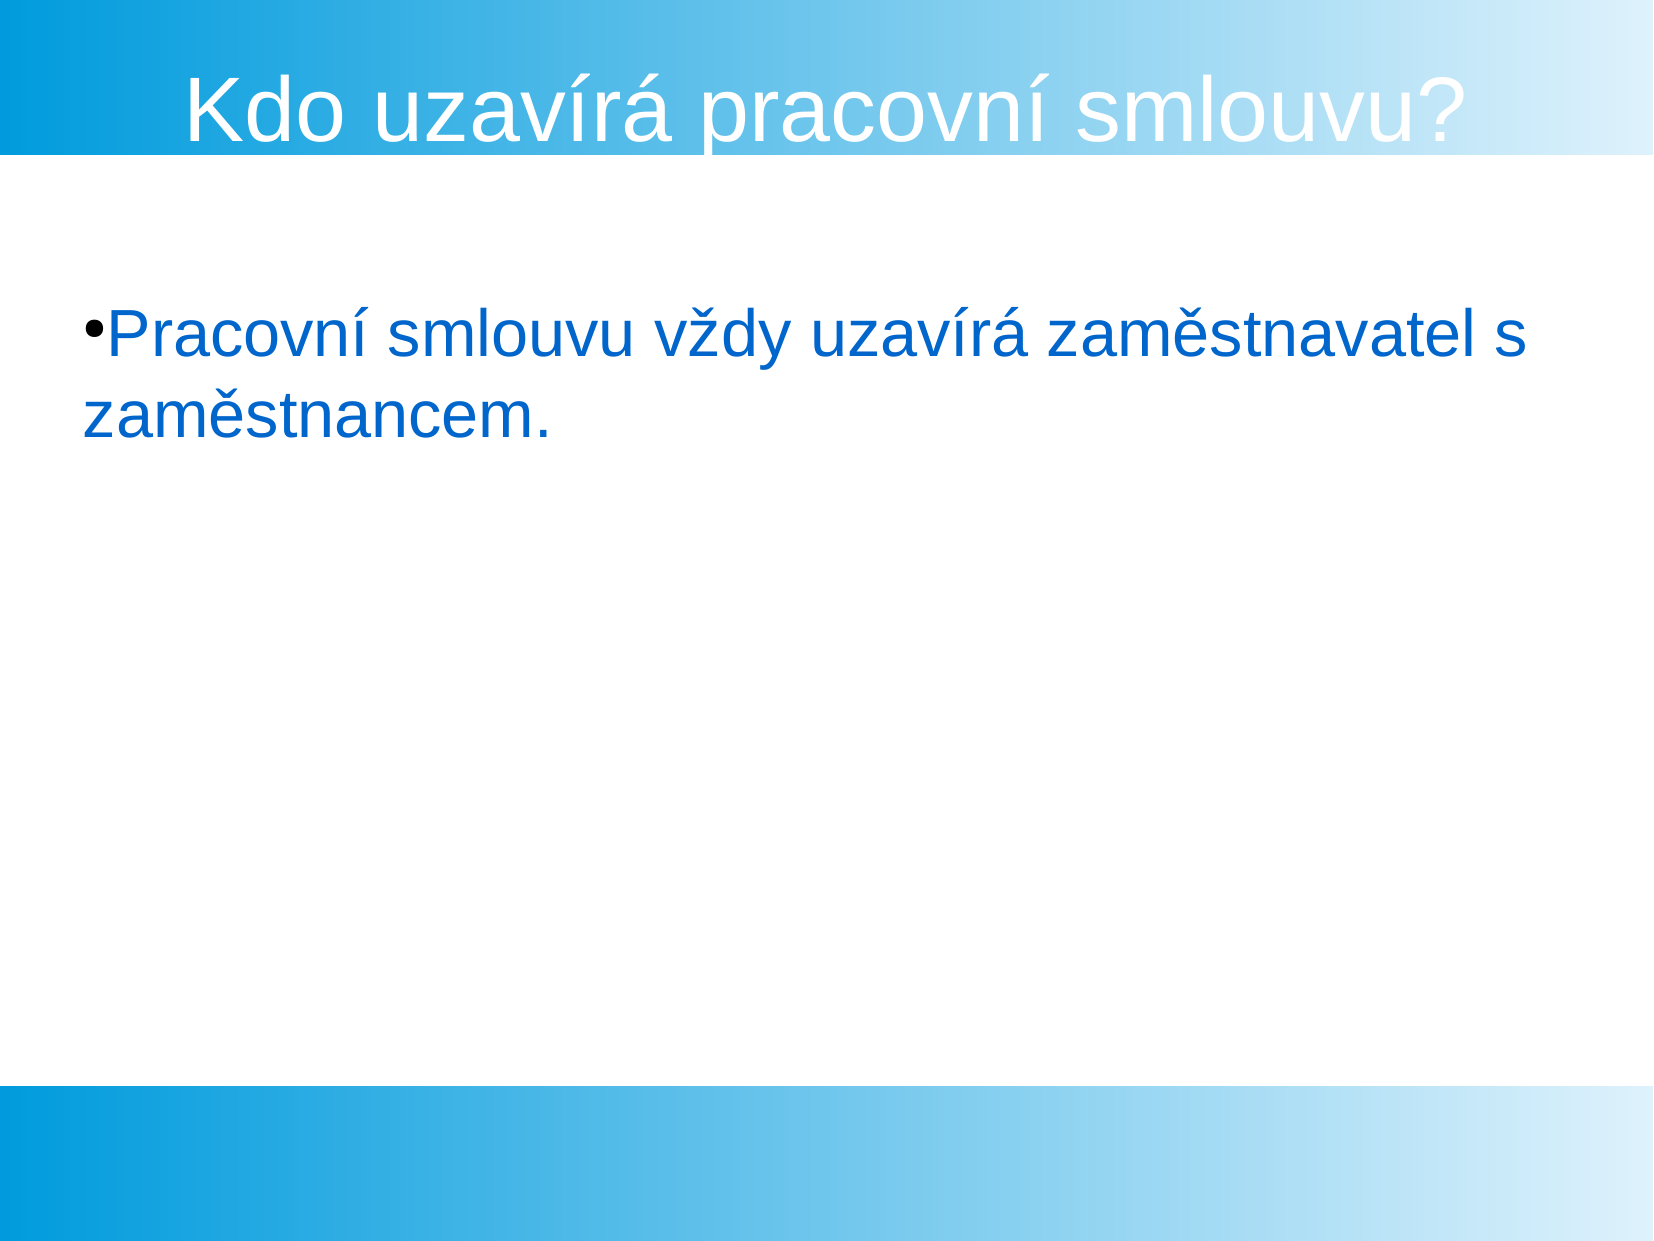

# Kdo uzavírá pracovní smlouvu?
Pracovní smlouvu vždy uzavírá zaměstnavatel s zaměstnancem.